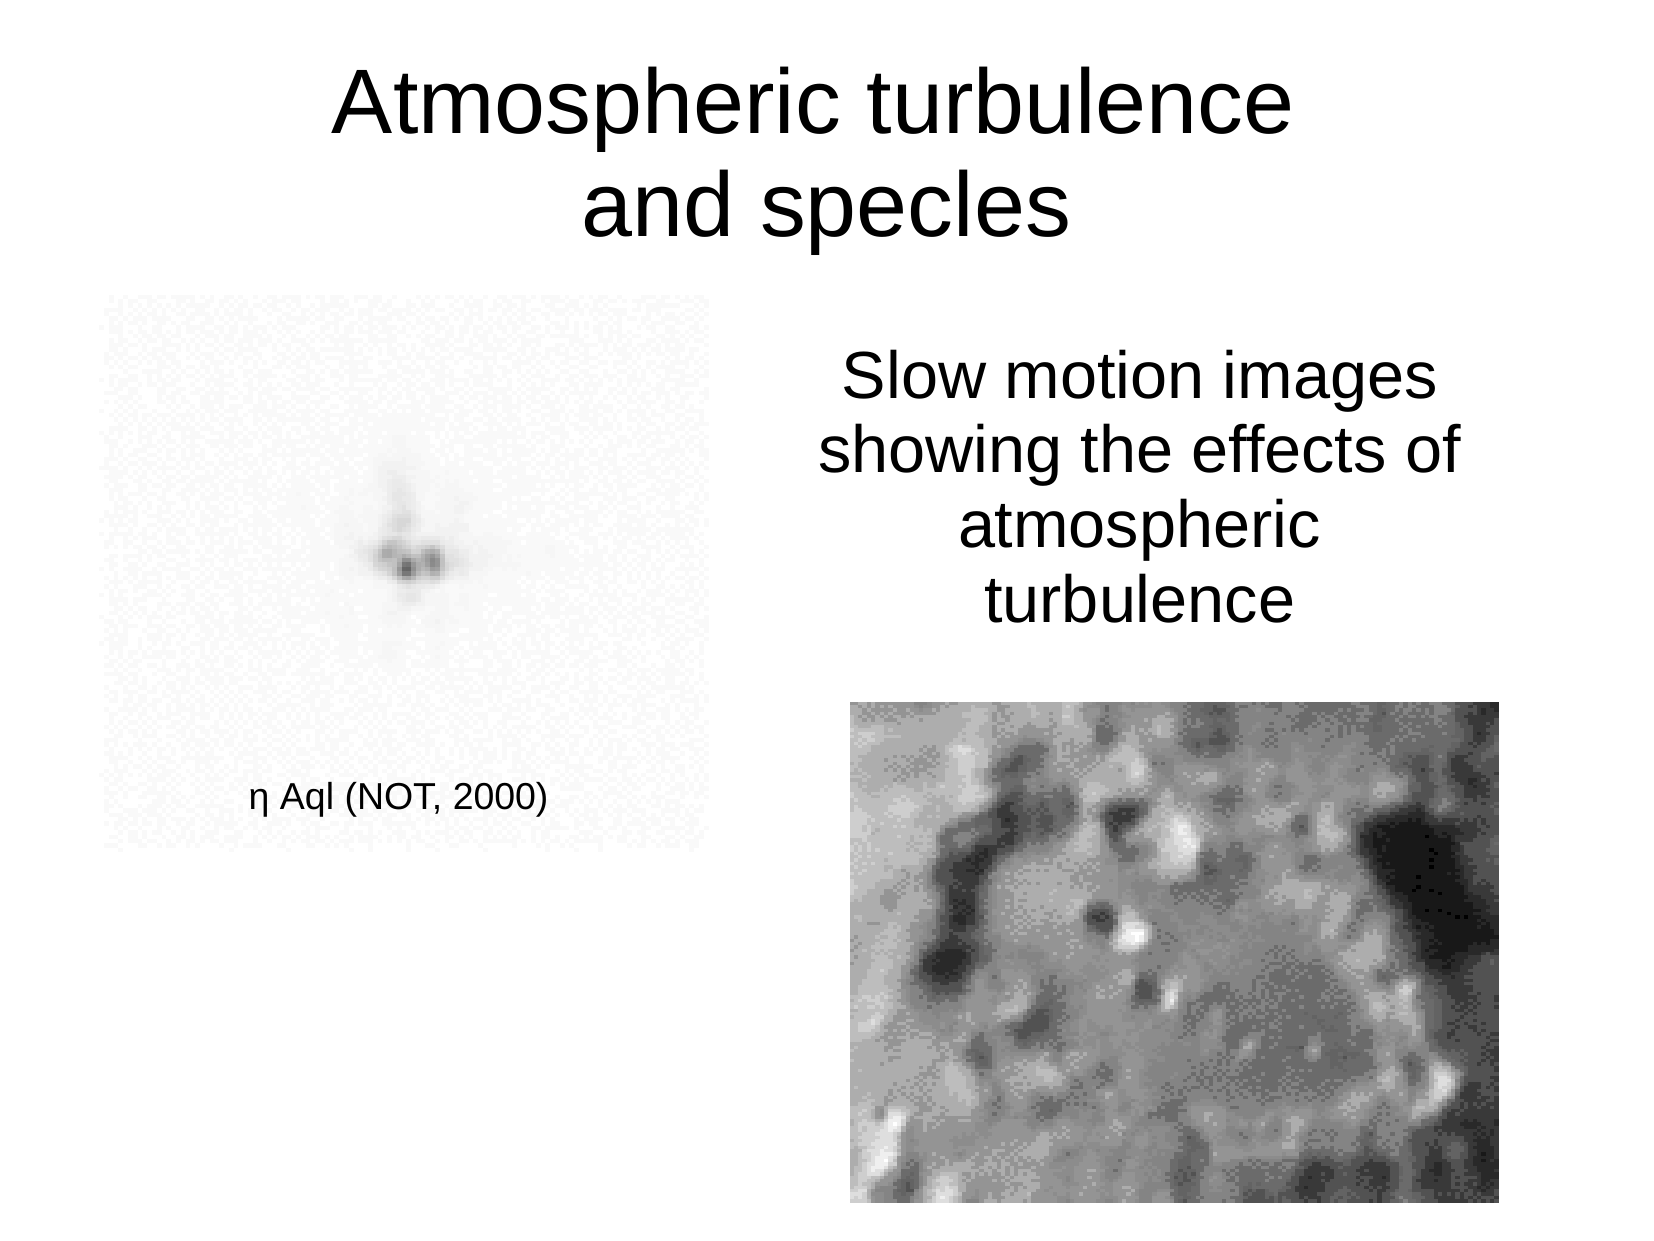

# Atmospheric turbulence and specles
Slow motion images showing the effects of atmospheric turbulence
η Aql (NOT, 2000)